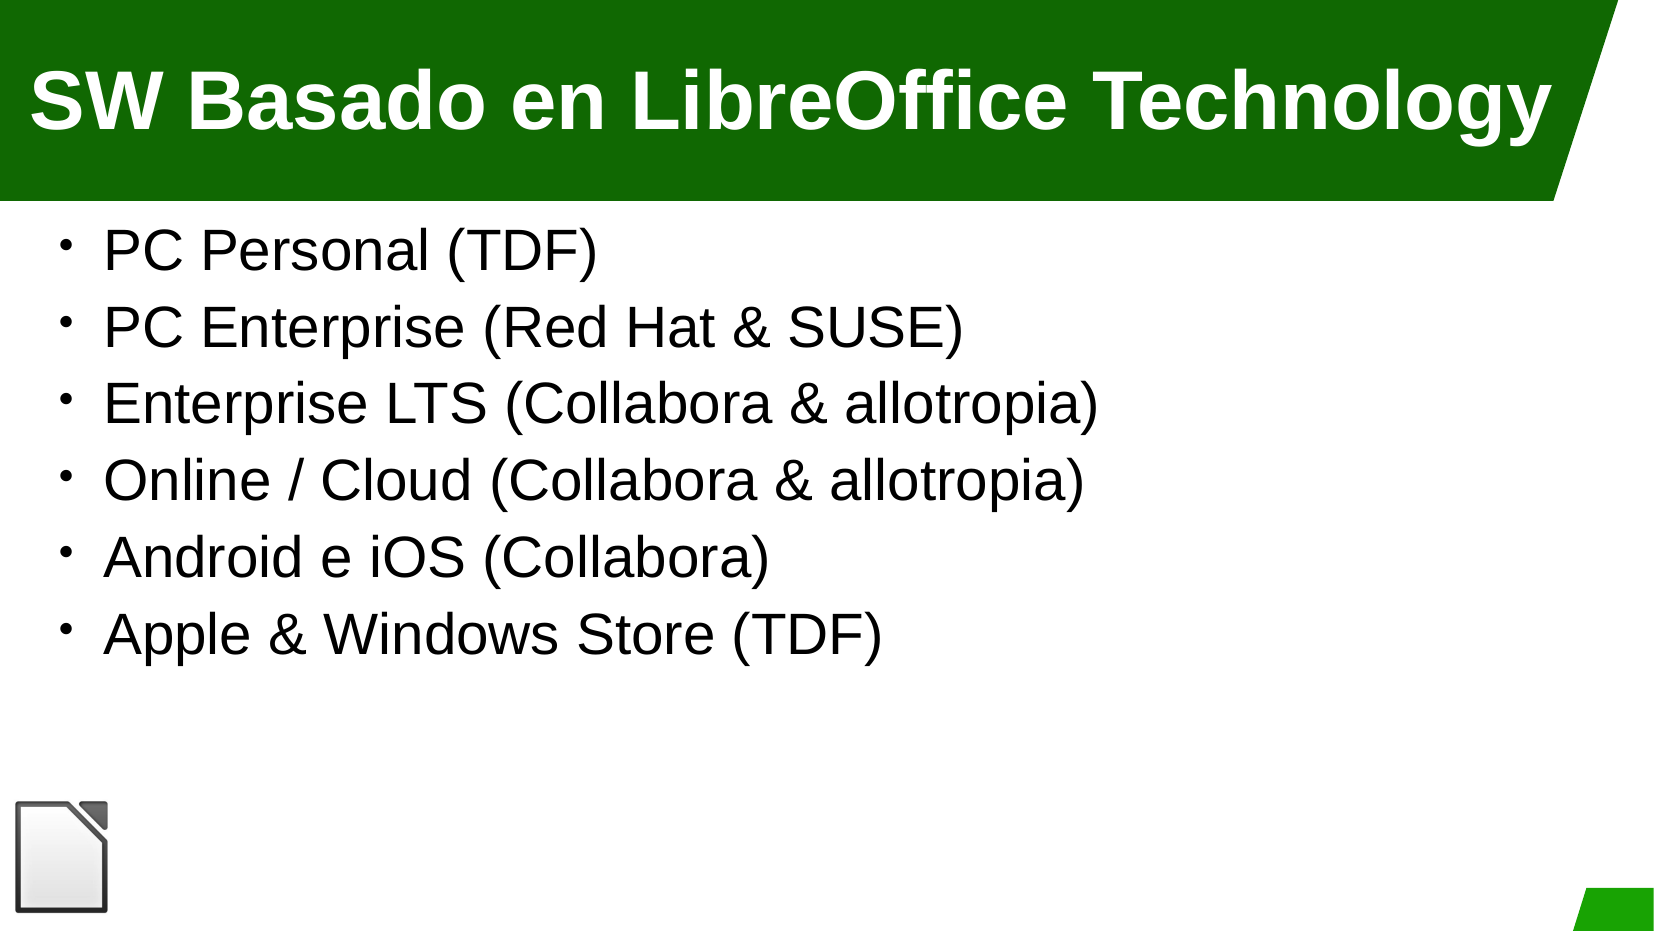

# SW Basado en LibreOffice Technology
PC Personal (TDF)
PC Enterprise (Red Hat & SUSE)
Enterprise LTS (Collabora & allotropia)
Online / Cloud (Collabora & allotropia)
Android e iOS (Collabora)
Apple & Windows Store (TDF)